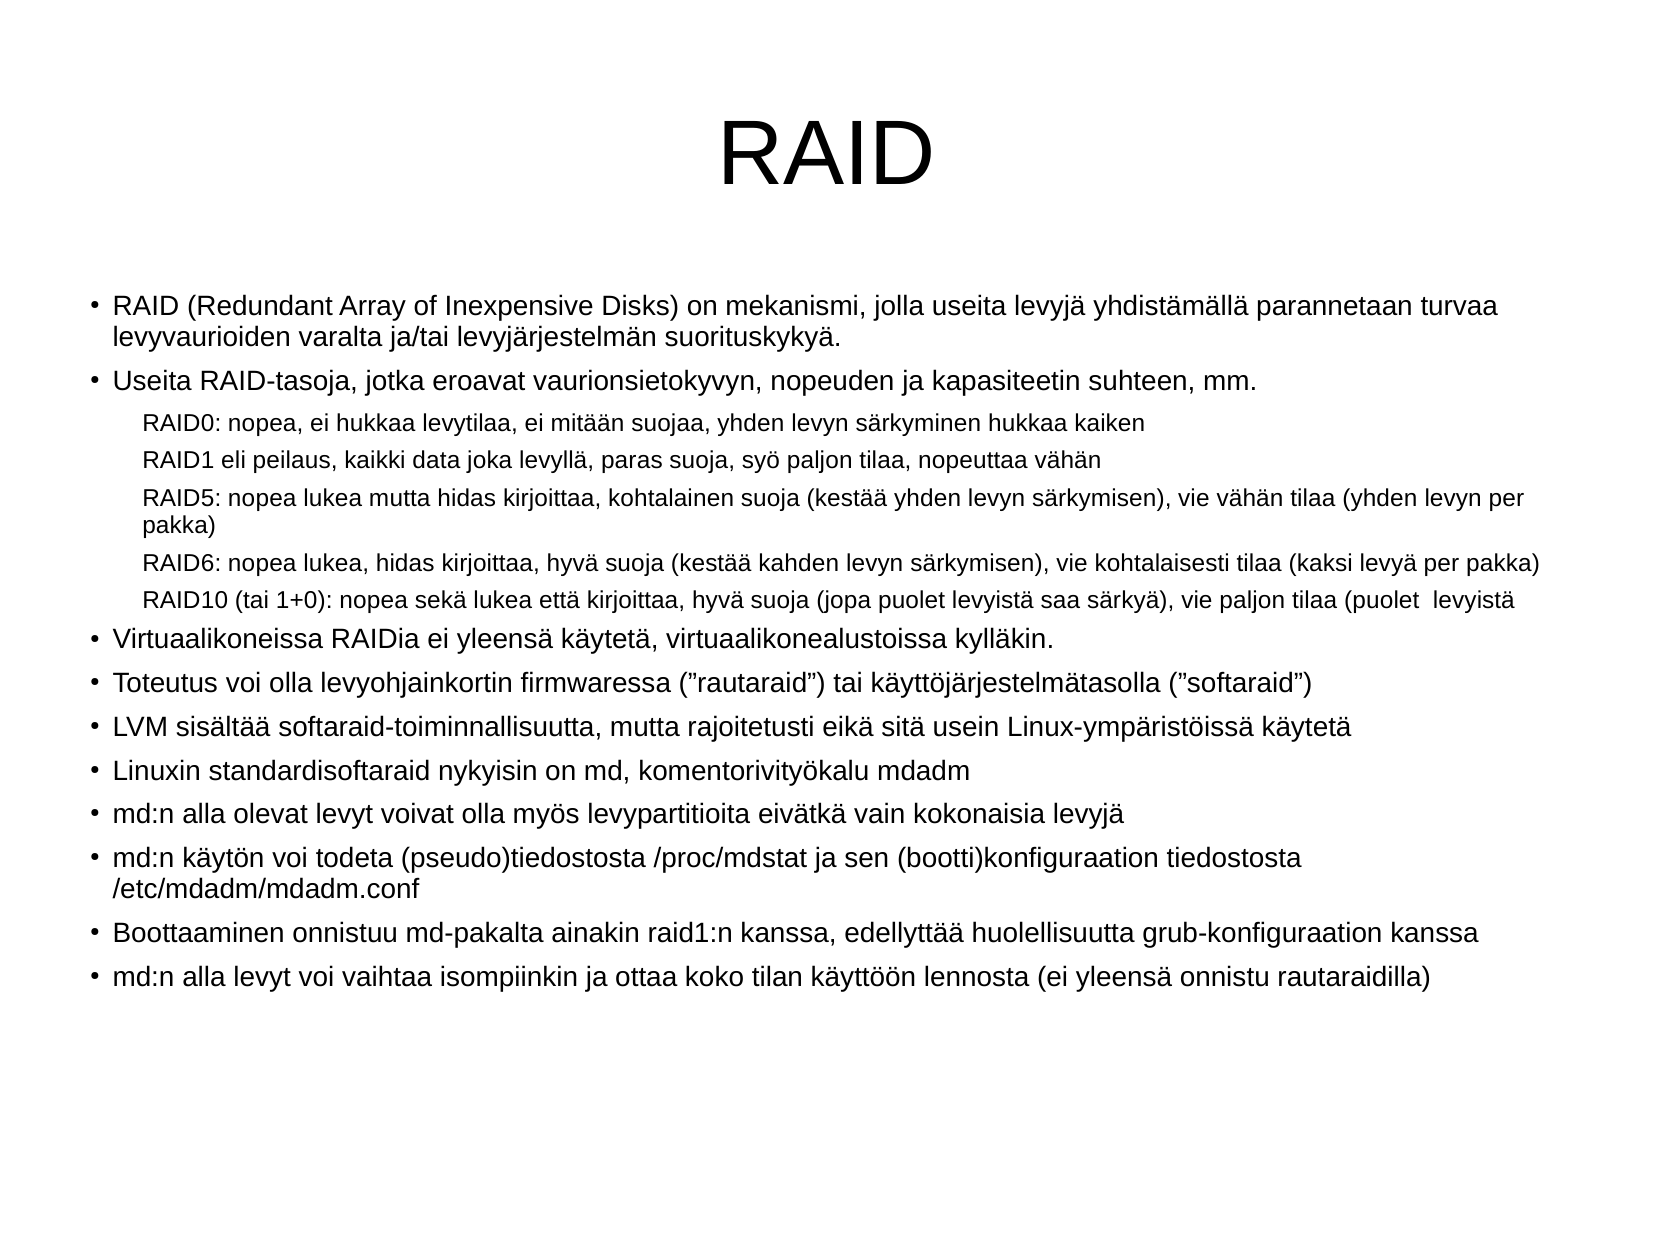

# RAID
RAID (Redundant Array of Inexpensive Disks) on mekanismi, jolla useita levyjä yhdistämällä parannetaan turvaa levyvaurioiden varalta ja/tai levyjärjestelmän suorituskykyä.
Useita RAID-tasoja, jotka eroavat vaurionsietokyvyn, nopeuden ja kapasiteetin suhteen, mm.
RAID0: nopea, ei hukkaa levytilaa, ei mitään suojaa, yhden levyn särkyminen hukkaa kaiken
RAID1 eli peilaus, kaikki data joka levyllä, paras suoja, syö paljon tilaa, nopeuttaa vähän
RAID5: nopea lukea mutta hidas kirjoittaa, kohtalainen suoja (kestää yhden levyn särkymisen), vie vähän tilaa (yhden levyn per pakka)
RAID6: nopea lukea, hidas kirjoittaa, hyvä suoja (kestää kahden levyn särkymisen), vie kohtalaisesti tilaa (kaksi levyä per pakka)
RAID10 (tai 1+0): nopea sekä lukea että kirjoittaa, hyvä suoja (jopa puolet levyistä saa särkyä), vie paljon tilaa (puolet levyistä
Virtuaalikoneissa RAIDia ei yleensä käytetä, virtuaalikonealustoissa kylläkin.
Toteutus voi olla levyohjainkortin firmwaressa (”rautaraid”) tai käyttöjärjestelmätasolla (”softaraid”)
LVM sisältää softaraid-toiminnallisuutta, mutta rajoitetusti eikä sitä usein Linux-ympäristöissä käytetä
Linuxin standardisoftaraid nykyisin on md, komentorivityökalu mdadm
md:n alla olevat levyt voivat olla myös levypartitioita eivätkä vain kokonaisia levyjä
md:n käytön voi todeta (pseudo)tiedostosta /proc/mdstat ja sen (bootti)konfiguraation tiedostosta /etc/mdadm/mdadm.conf
Boottaaminen onnistuu md-pakalta ainakin raid1:n kanssa, edellyttää huolellisuutta grub-konfiguraation kanssa
md:n alla levyt voi vaihtaa isompiinkin ja ottaa koko tilan käyttöön lennosta (ei yleensä onnistu rautaraidilla)